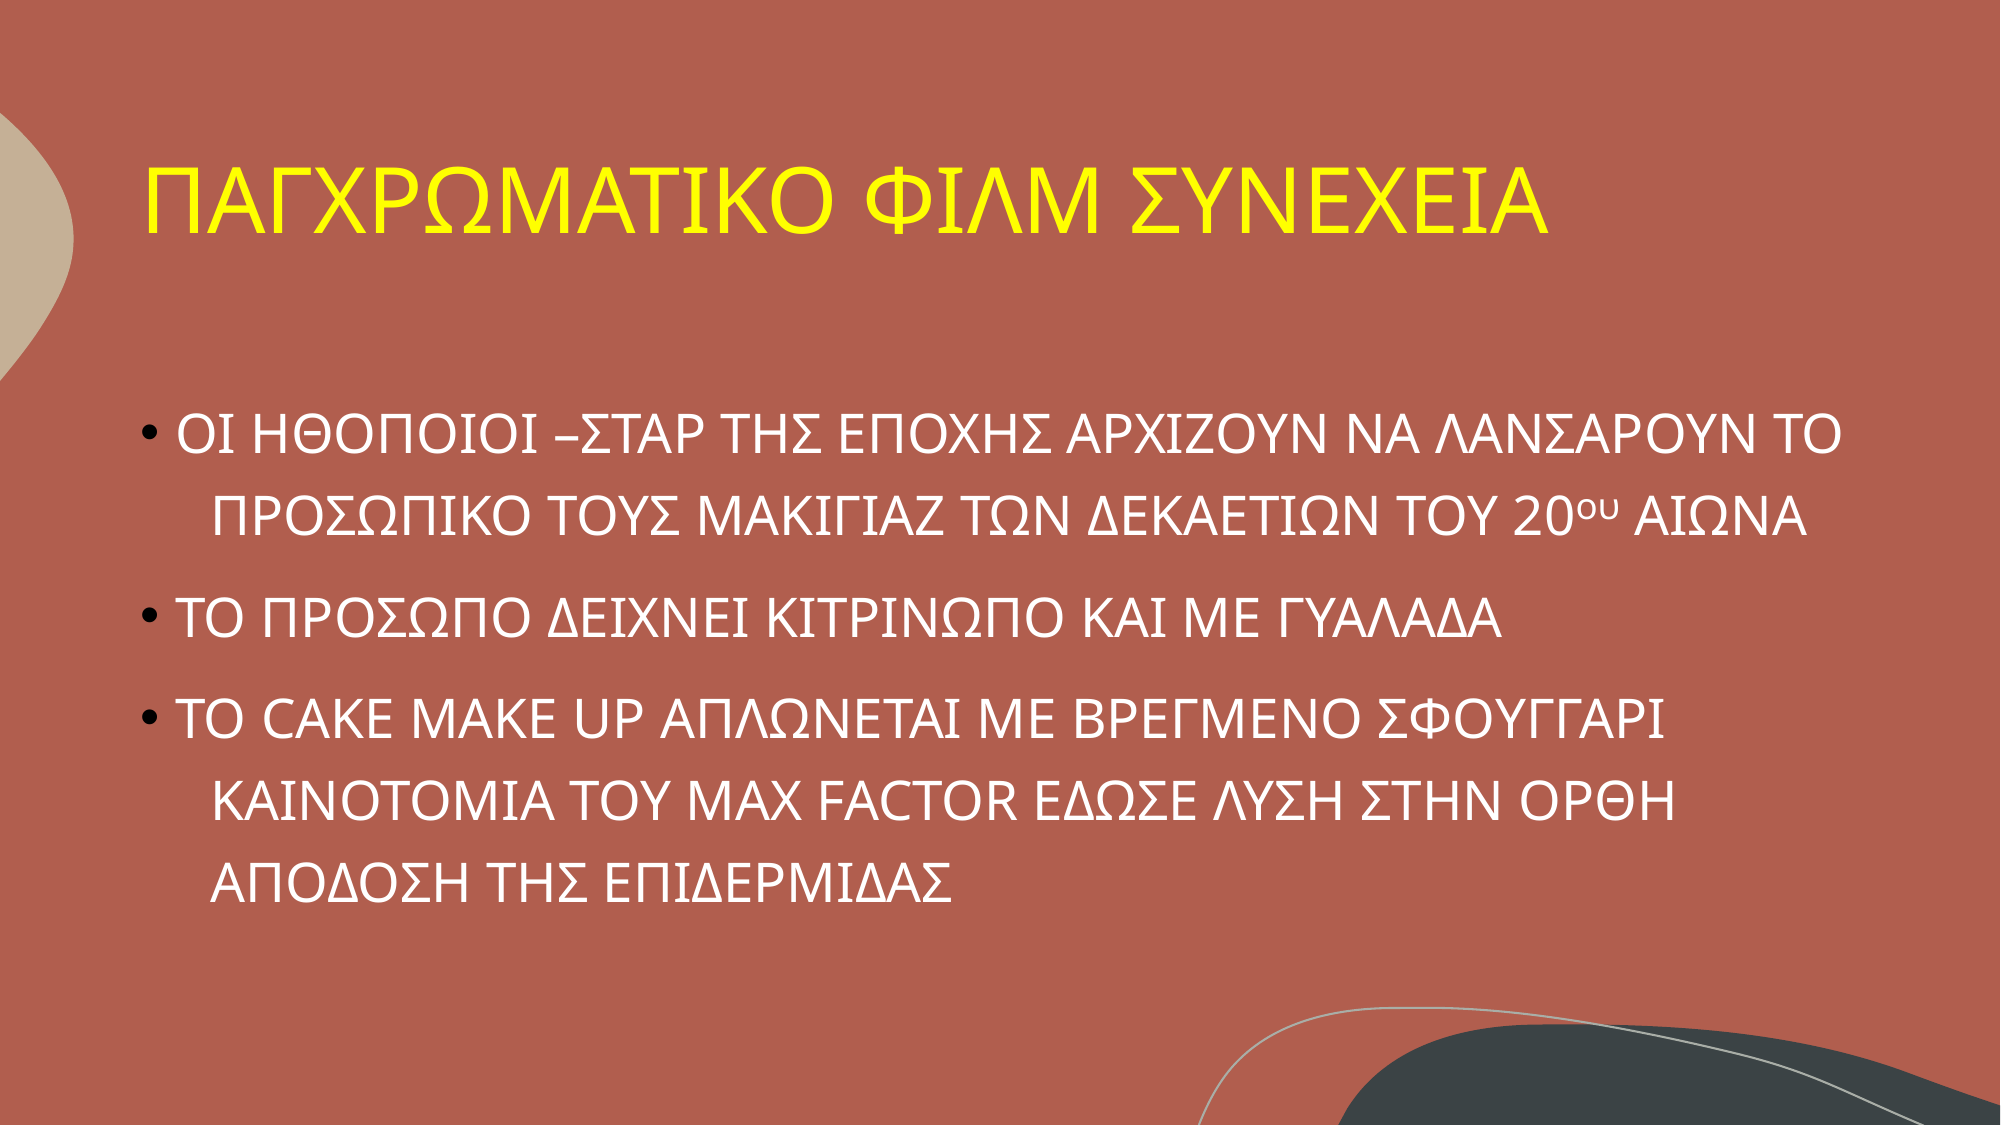

# ΠΑΓΧΡΩΜΑΤΙΚΟ ΦΙΛΜ ΣΥΝΕΧΕΙΑ
ΟΙ ΗΘΟΠΟΙΟΙ –ΣΤΑΡ ΤΗΣ ΕΠΟΧΗΣ ΑΡΧΙΖΟΥΝ ΝΑ ΛΑΝΣΑΡΟΥΝ ΤΟ ΠΡΟΣΩΠΙΚΟ ΤΟΥΣ ΜΑΚΙΓΙΑΖ ΤΩΝ ΔΕΚΑΕΤΙΩΝ ΤΟΥ 20ου ΑΙΩΝΑ
ΤΟ ΠΡΟΣΩΠΟ ΔΕΙΧΝΕΙ ΚΙΤΡΙΝΩΠΟ ΚΑΙ ΜΕ ΓΥΑΛΑΔΑ
ΤΟ CAKE MAKE UP ΑΠΛΩΝΕΤΑΙ ΜΕ ΒΡΕΓΜΕΝΟ ΣΦΟΥΓΓΑΡΙ ΚΑΙΝΟΤΟΜΙΑ ΤΟΥ MAX FACTOR ΕΔΩΣΕ ΛΥΣΗ ΣΤΗΝ ΟΡΘΗ ΑΠΟΔΟΣΗ ΤΗΣ ΕΠΙΔΕΡΜΙΔΑΣ